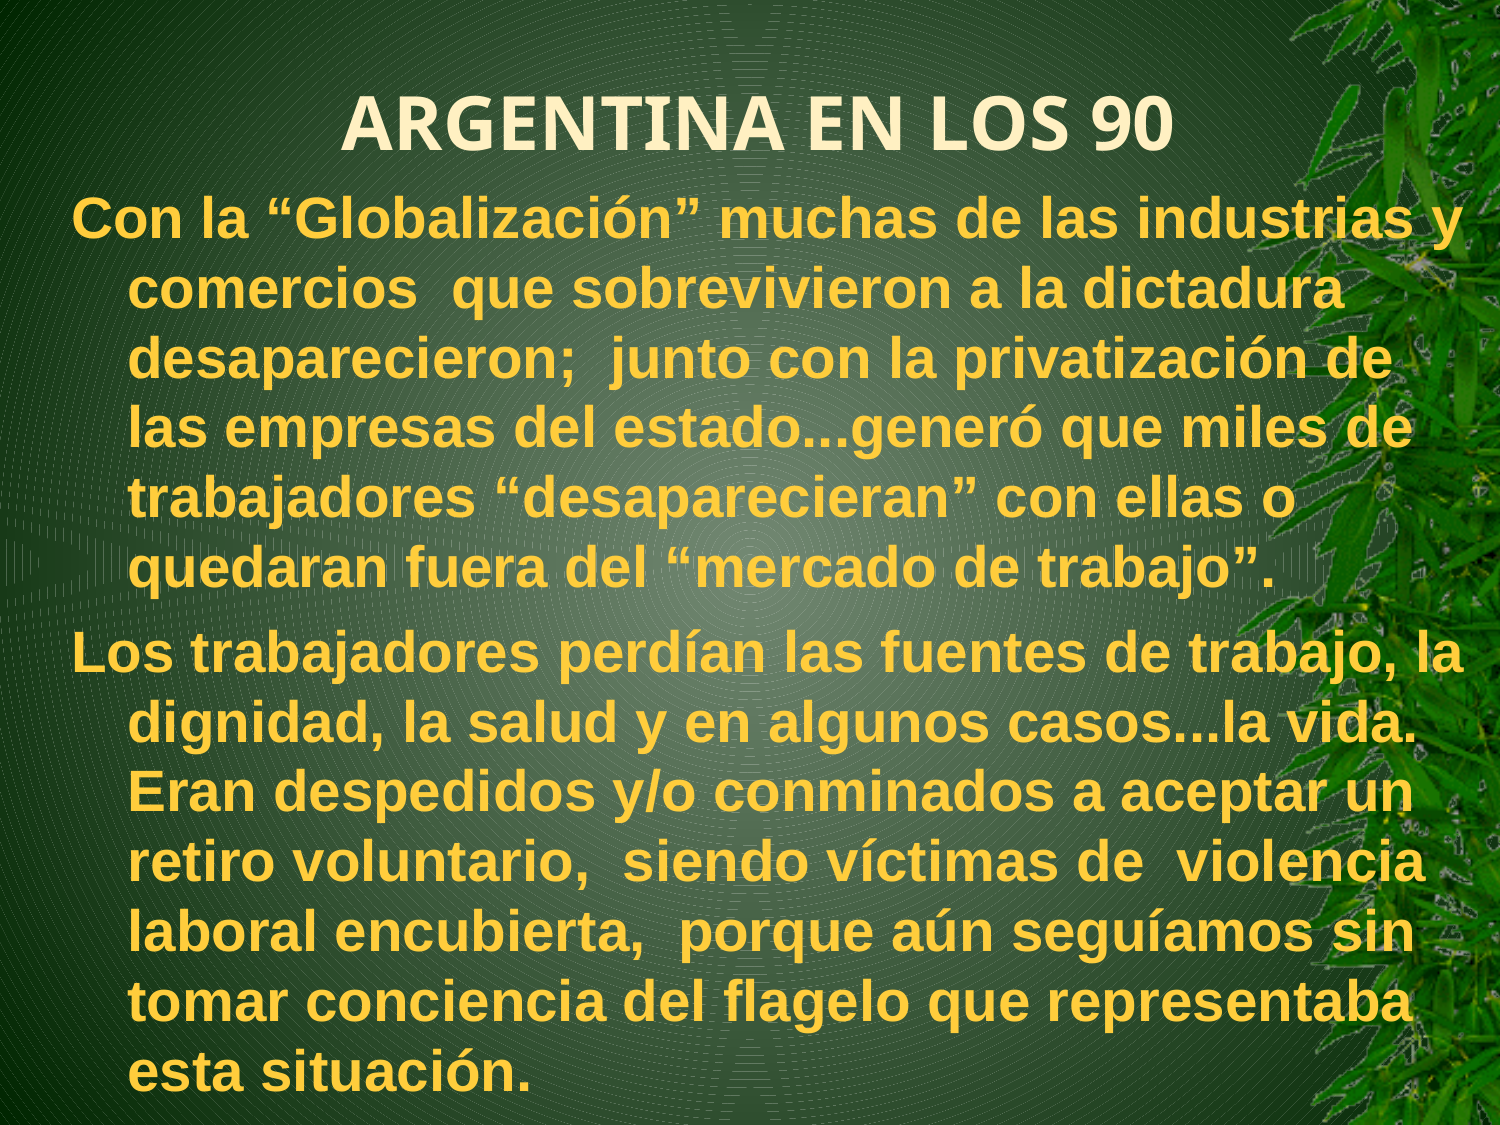

# ARGENTINA EN LOS 90
Con la “Globalización” muchas de las industrias y comercios que sobrevivieron a la dictadura desaparecieron; junto con la privatización de las empresas del estado...generó que miles de trabajadores “desaparecieran” con ellas o quedaran fuera del “mercado de trabajo”.
Los trabajadores perdían las fuentes de trabajo, la dignidad, la salud y en algunos casos...la vida. Eran despedidos y/o conminados a aceptar un retiro voluntario, siendo víctimas de violencia laboral encubierta, porque aún seguíamos sin tomar conciencia del flagelo que representaba esta situación.